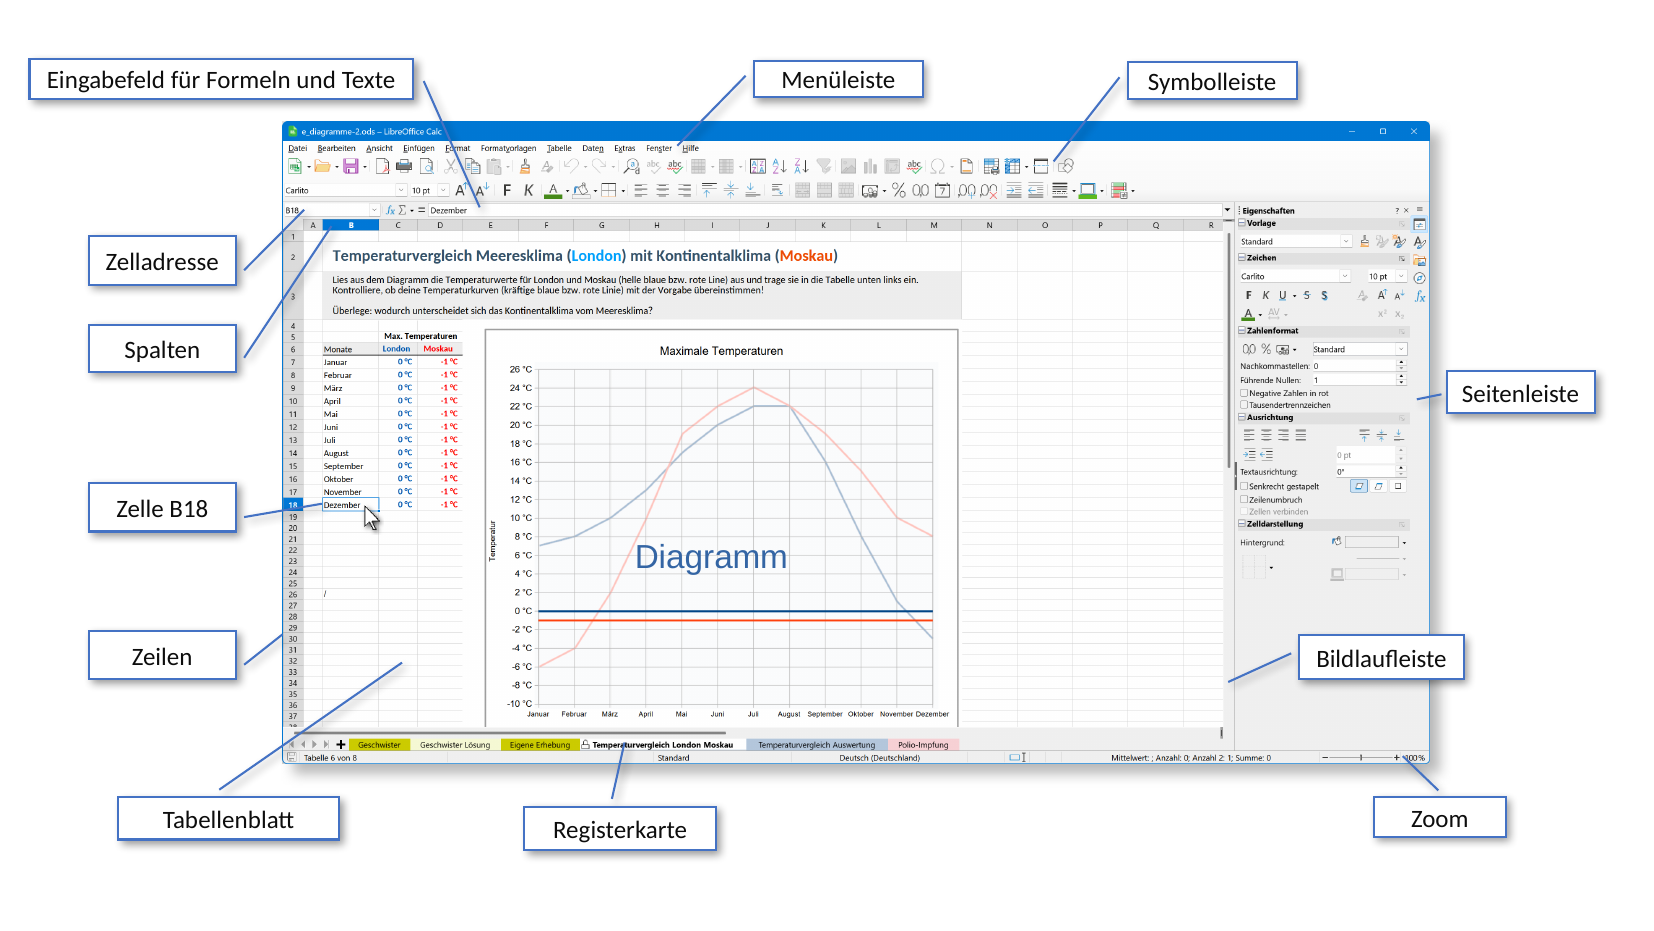

Eingabefeld für Formeln und Texte
Menüleiste
Symbolleiste
Zelladresse
Spalten
Seitenleiste
Zelle B18
Diagramm
Zeilen
Bildlaufleiste
Tabellenblatt
Zoom
Registerkarte